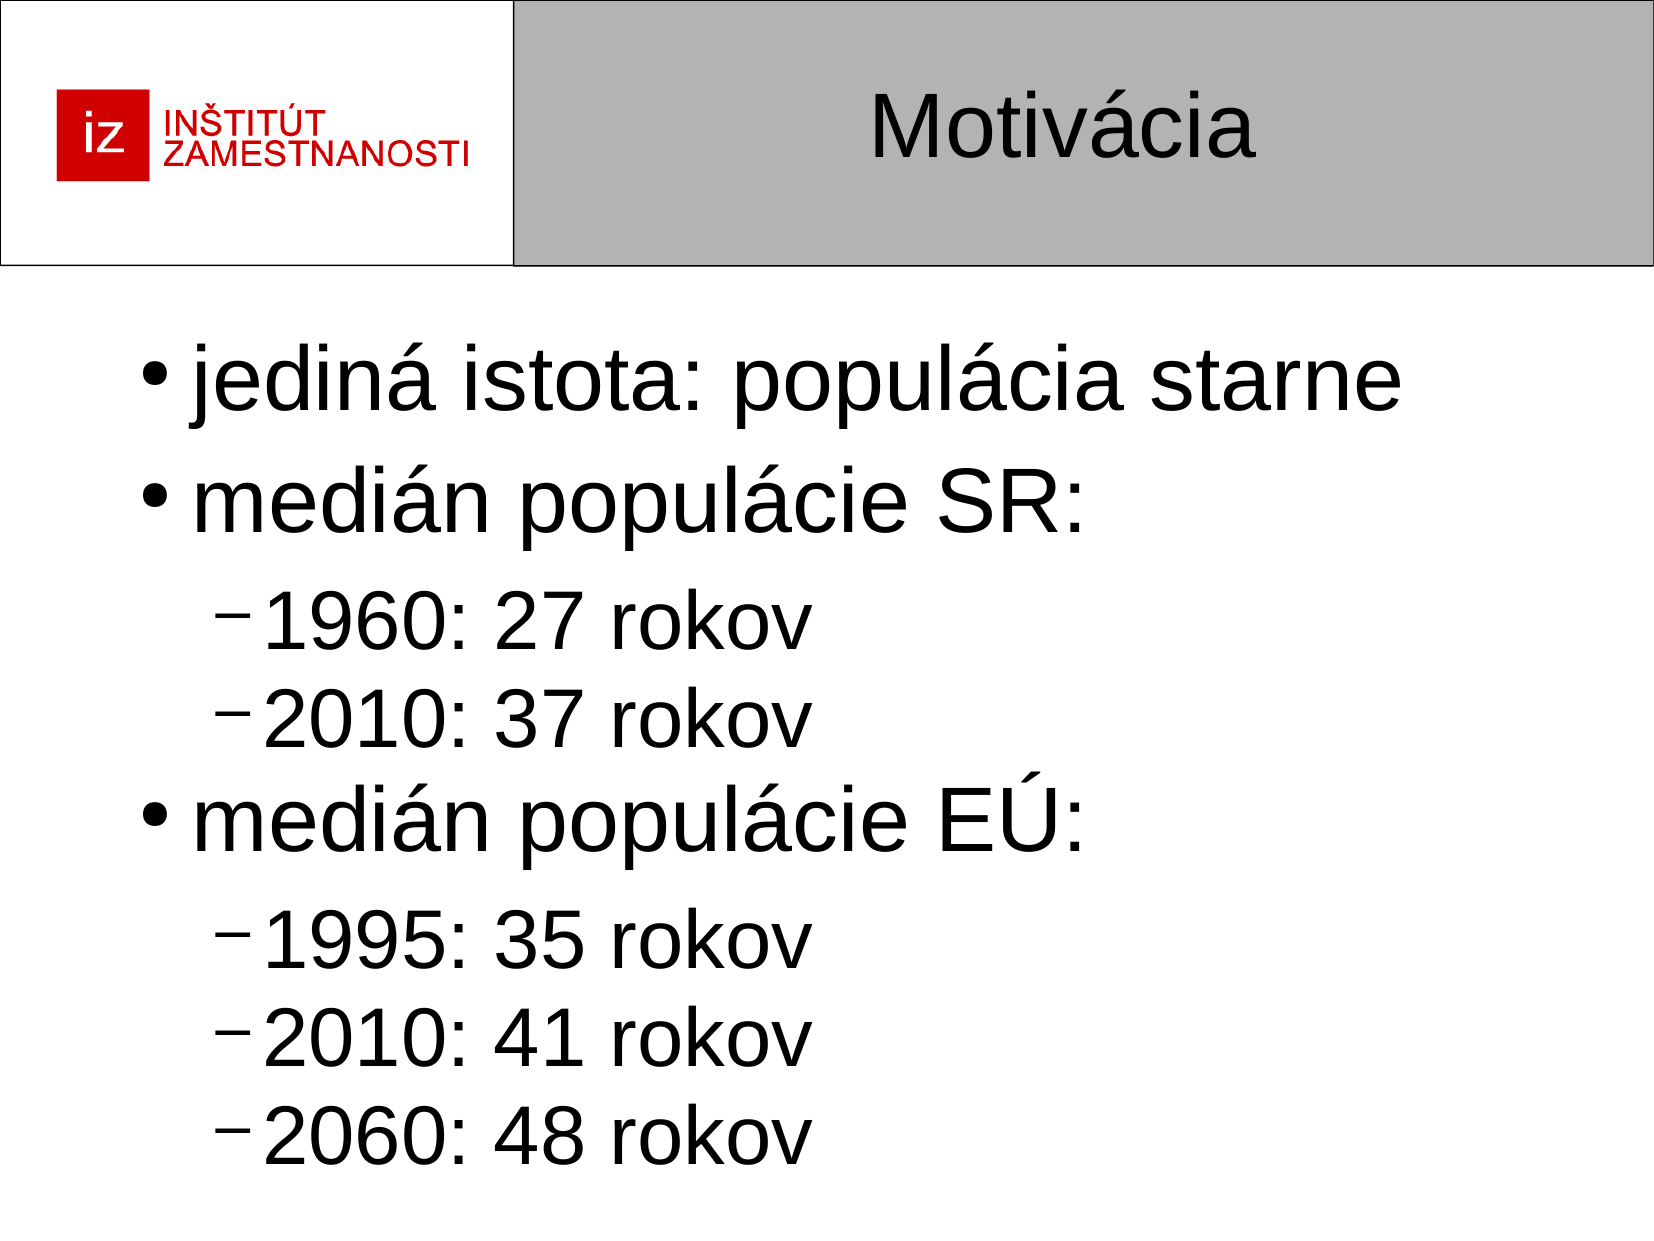

# Motivácia
jediná istota: populácia starne
medián populácie SR:
1960: 27 rokov
2010: 37 rokov
medián populácie EÚ:
1995: 35 rokov
2010: 41 rokov
2060: 48 rokov